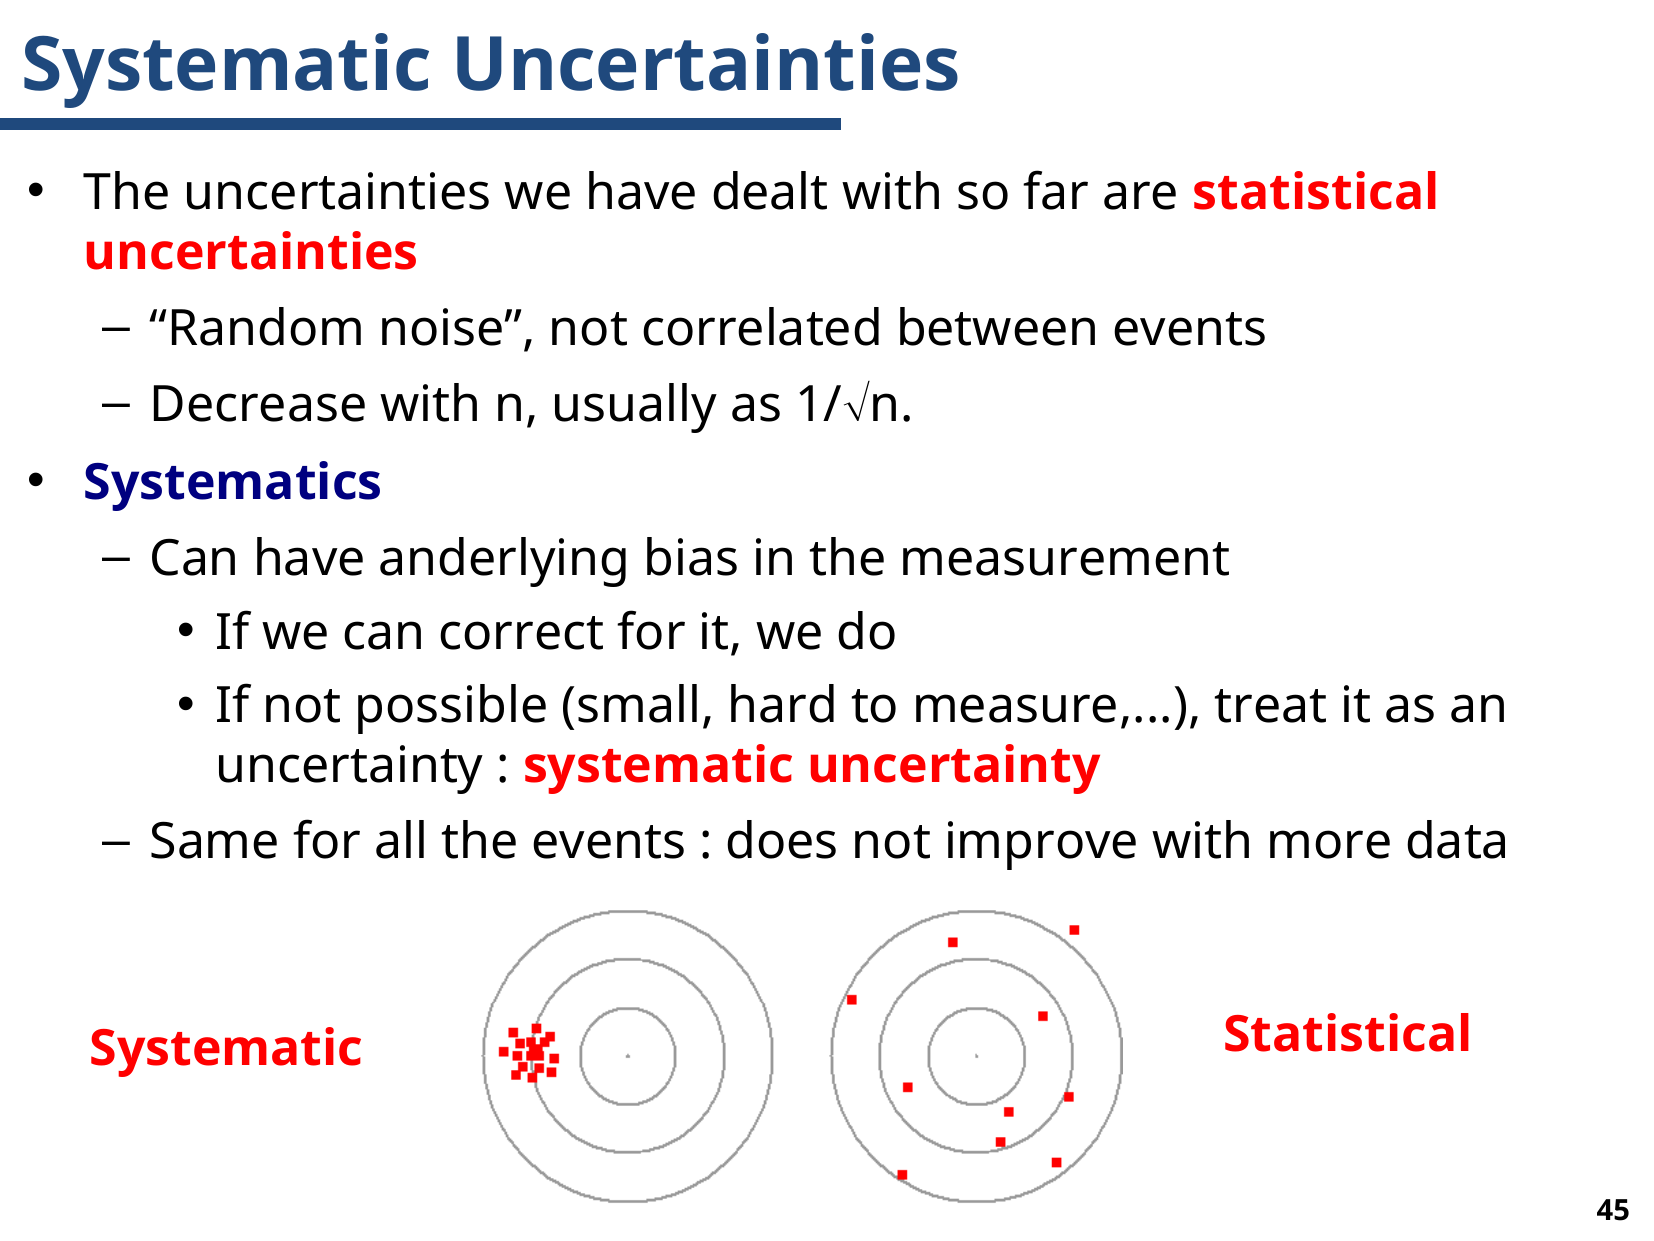

# Systematic Uncertainties
The uncertainties we have dealt with so far are statistical uncertainties
“Random noise”, not correlated between events
Decrease with n, usually as 1/Ön.
Systematics
Can have anderlying bias in the measurement
If we can correct for it, we do
If not possible (small, hard to measure,...), treat it as an uncertainty : systematic uncertainty
Same for all the events : does not improve with more data
Statistical
Systematic
45